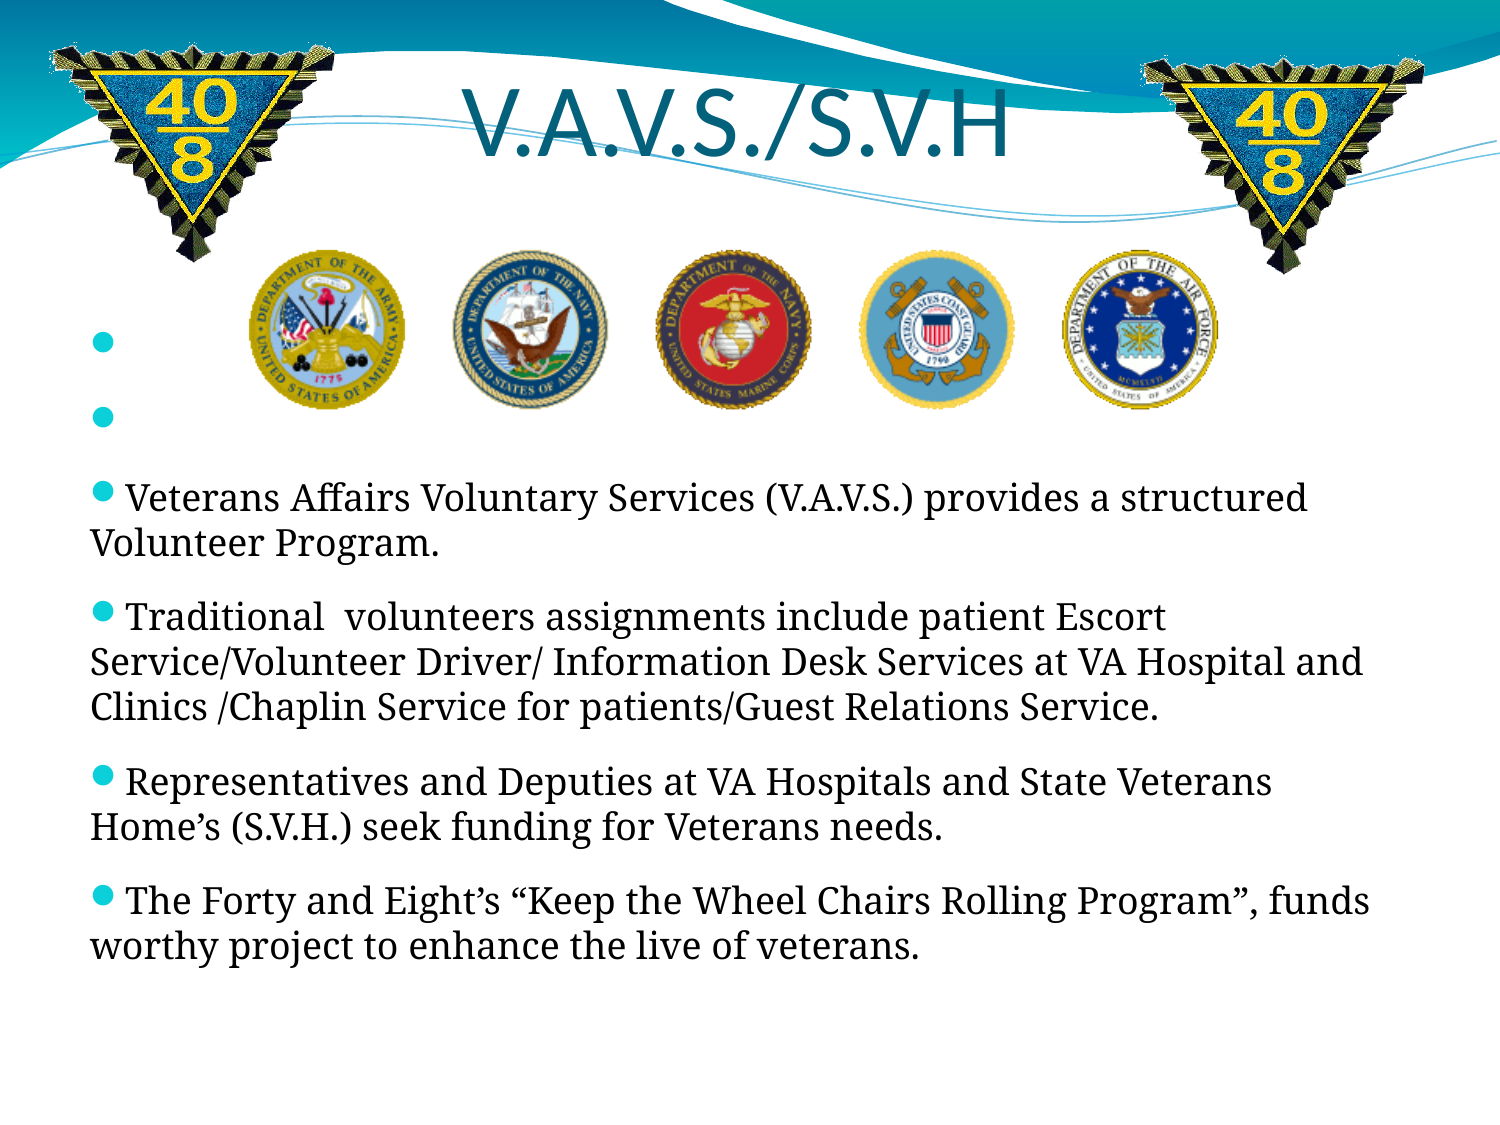

# V.A.V.S./S.V.H
Veterans Affairs Voluntary Services (V.A.V.S.) provides a structured Volunteer Program.
Traditional volunteers assignments include patient Escort Service/Volunteer Driver/ Information Desk Services at VA Hospital and Clinics /Chaplin Service for patients/Guest Relations Service.
Representatives and Deputies at VA Hospitals and State Veterans Home’s (S.V.H.) seek funding for Veterans needs.
The Forty and Eight’s “Keep the Wheel Chairs Rolling Program”, funds worthy project to enhance the live of veterans.